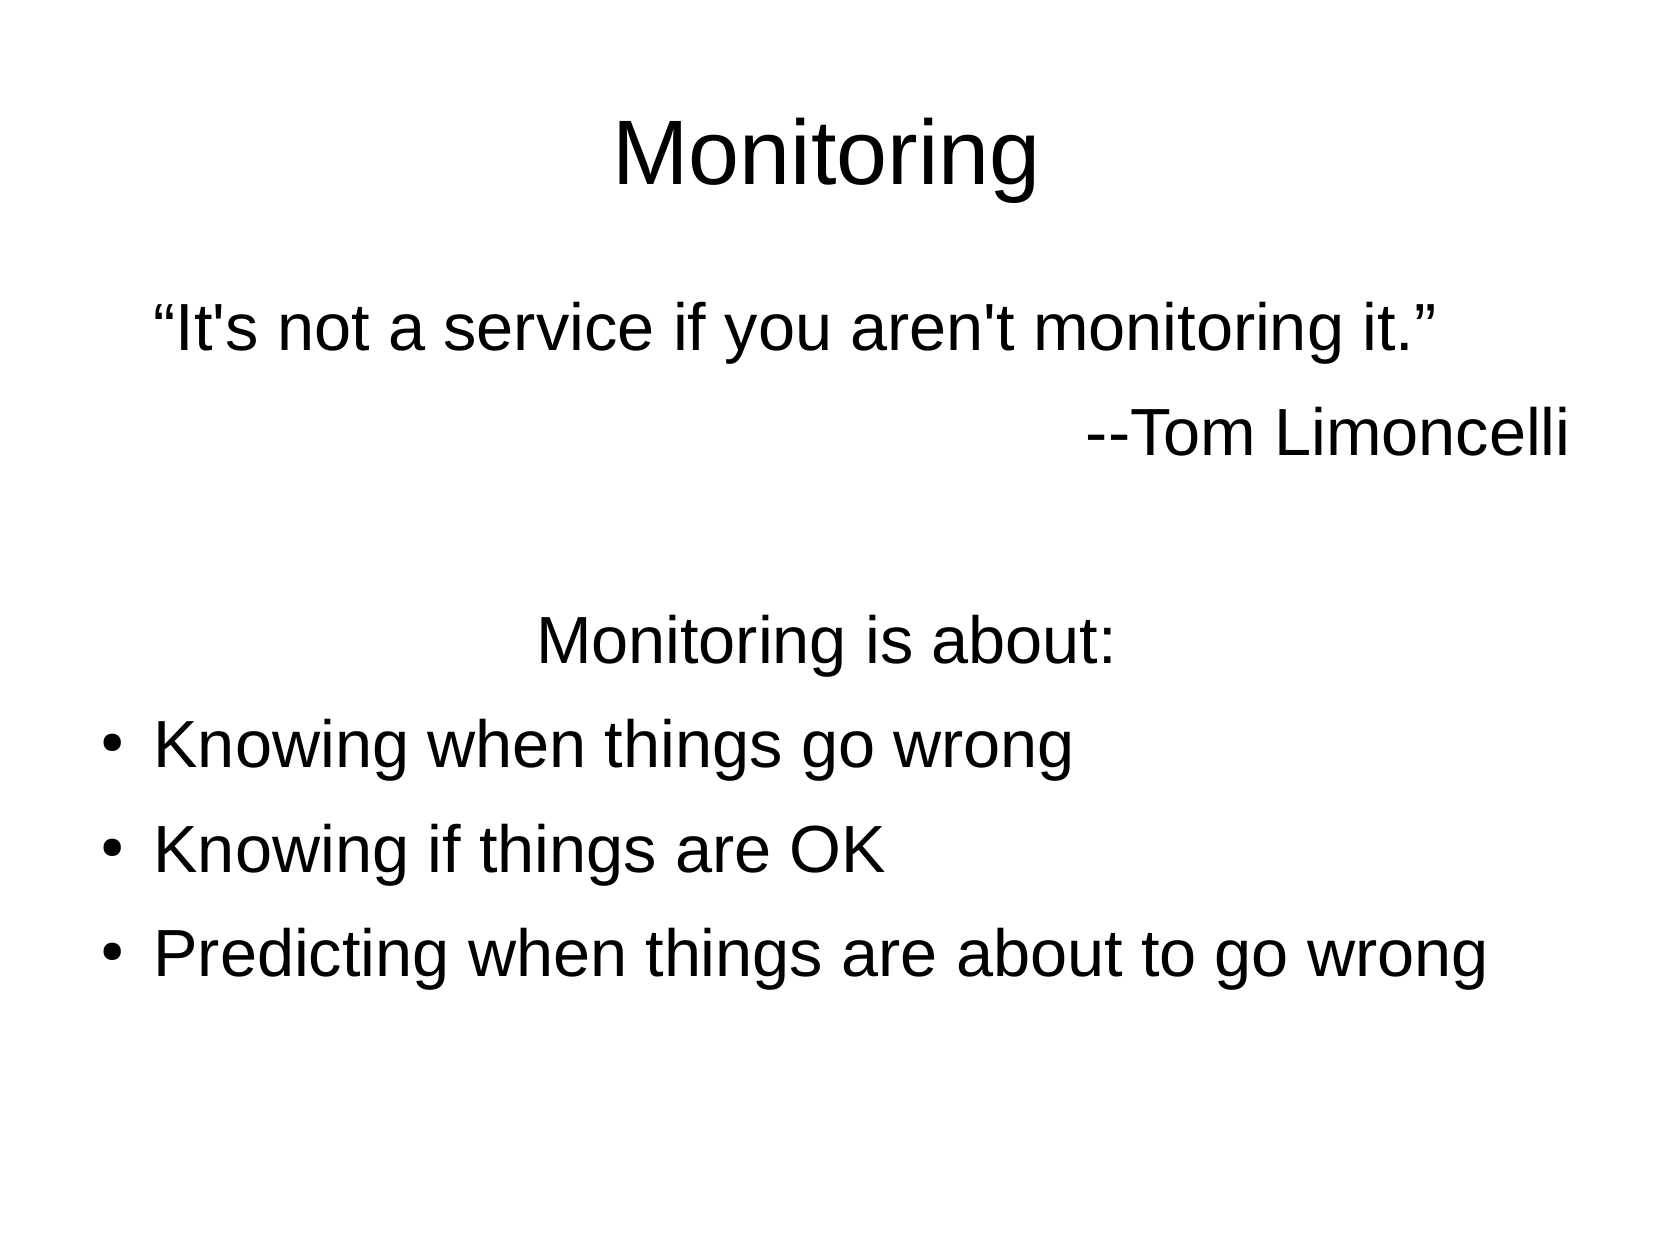

# Monitoring
“It's not a service if you aren't monitoring it.”
--Tom Limoncelli
Monitoring is about:
Knowing when things go wrong
Knowing if things are OK
Predicting when things are about to go wrong